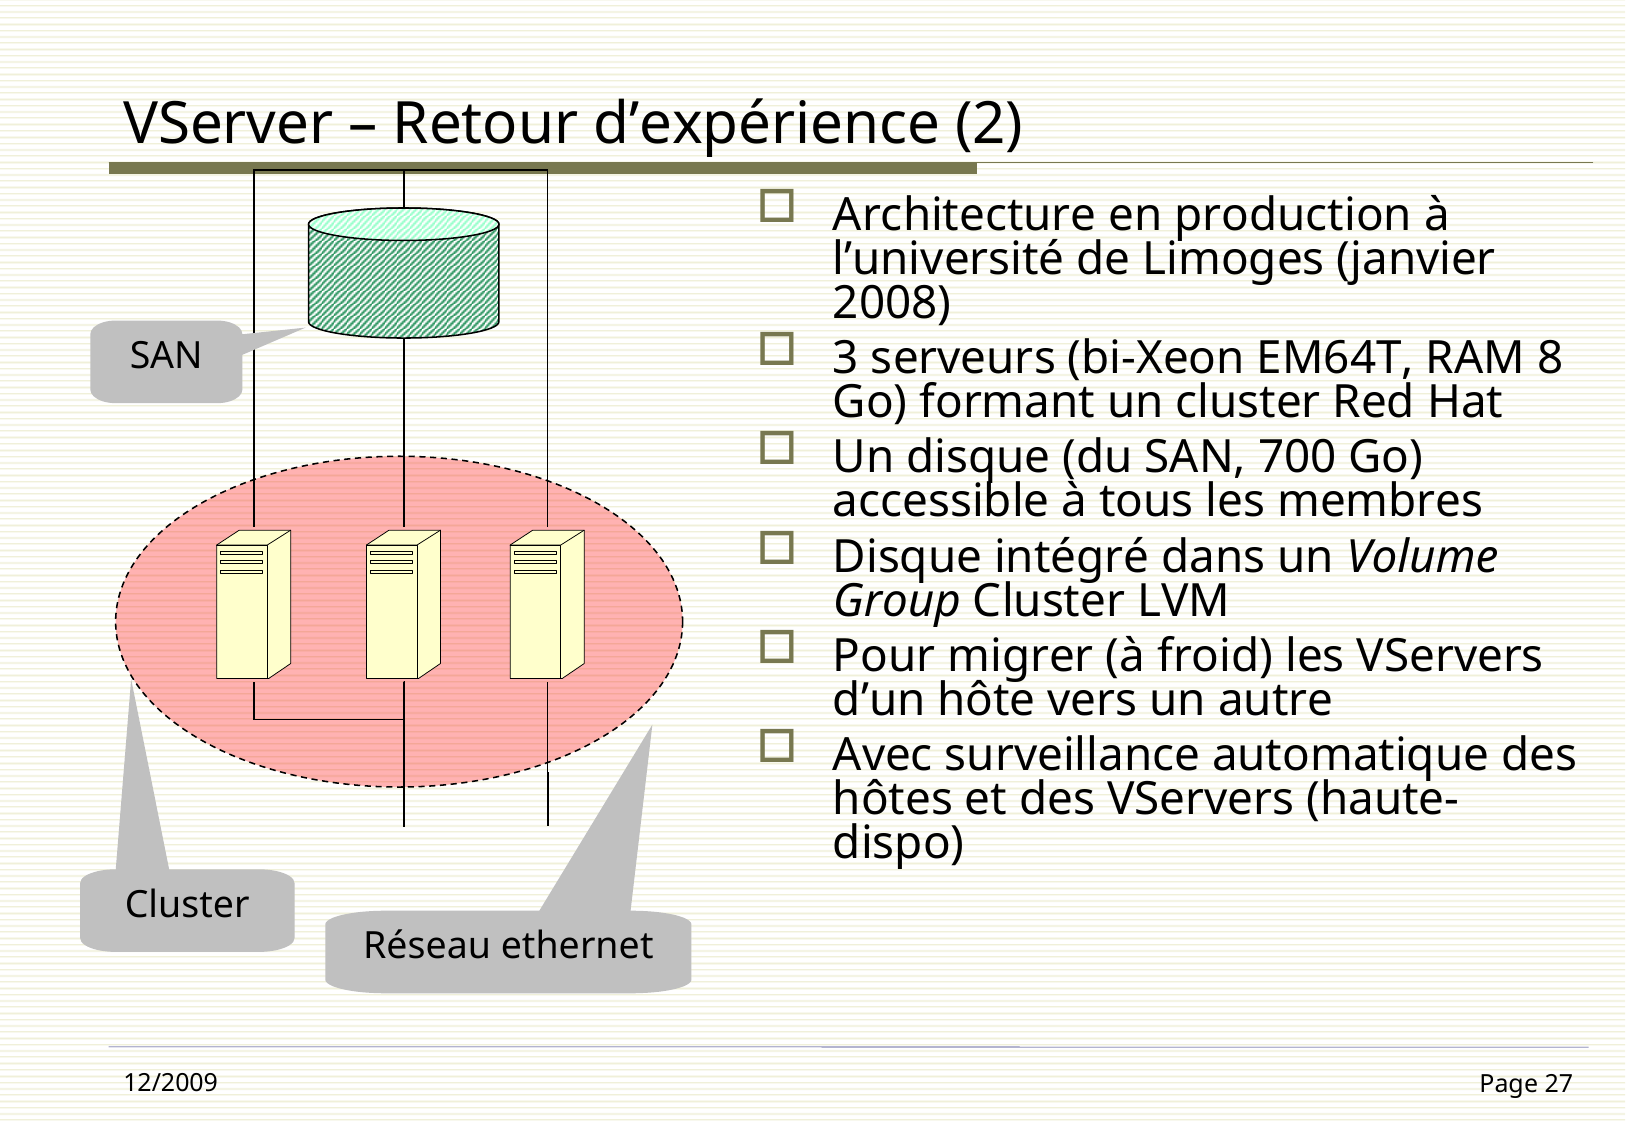

# VServer – Retour d’expérience (2)‏
Architecture en production à l’université de Limoges (janvier 2008)‏
3 serveurs (bi-Xeon EM64T, RAM 8 Go) formant un cluster Red Hat
Un disque (du SAN, 700 Go) accessible à tous les membres
Disque intégré dans un Volume Group Cluster LVM
Pour migrer (à froid) les VServers d’un hôte vers un autre
Avec surveillance automatique des hôtes et des VServers (haute-dispo)‏
SAN
Cluster
Réseau ethernet
27